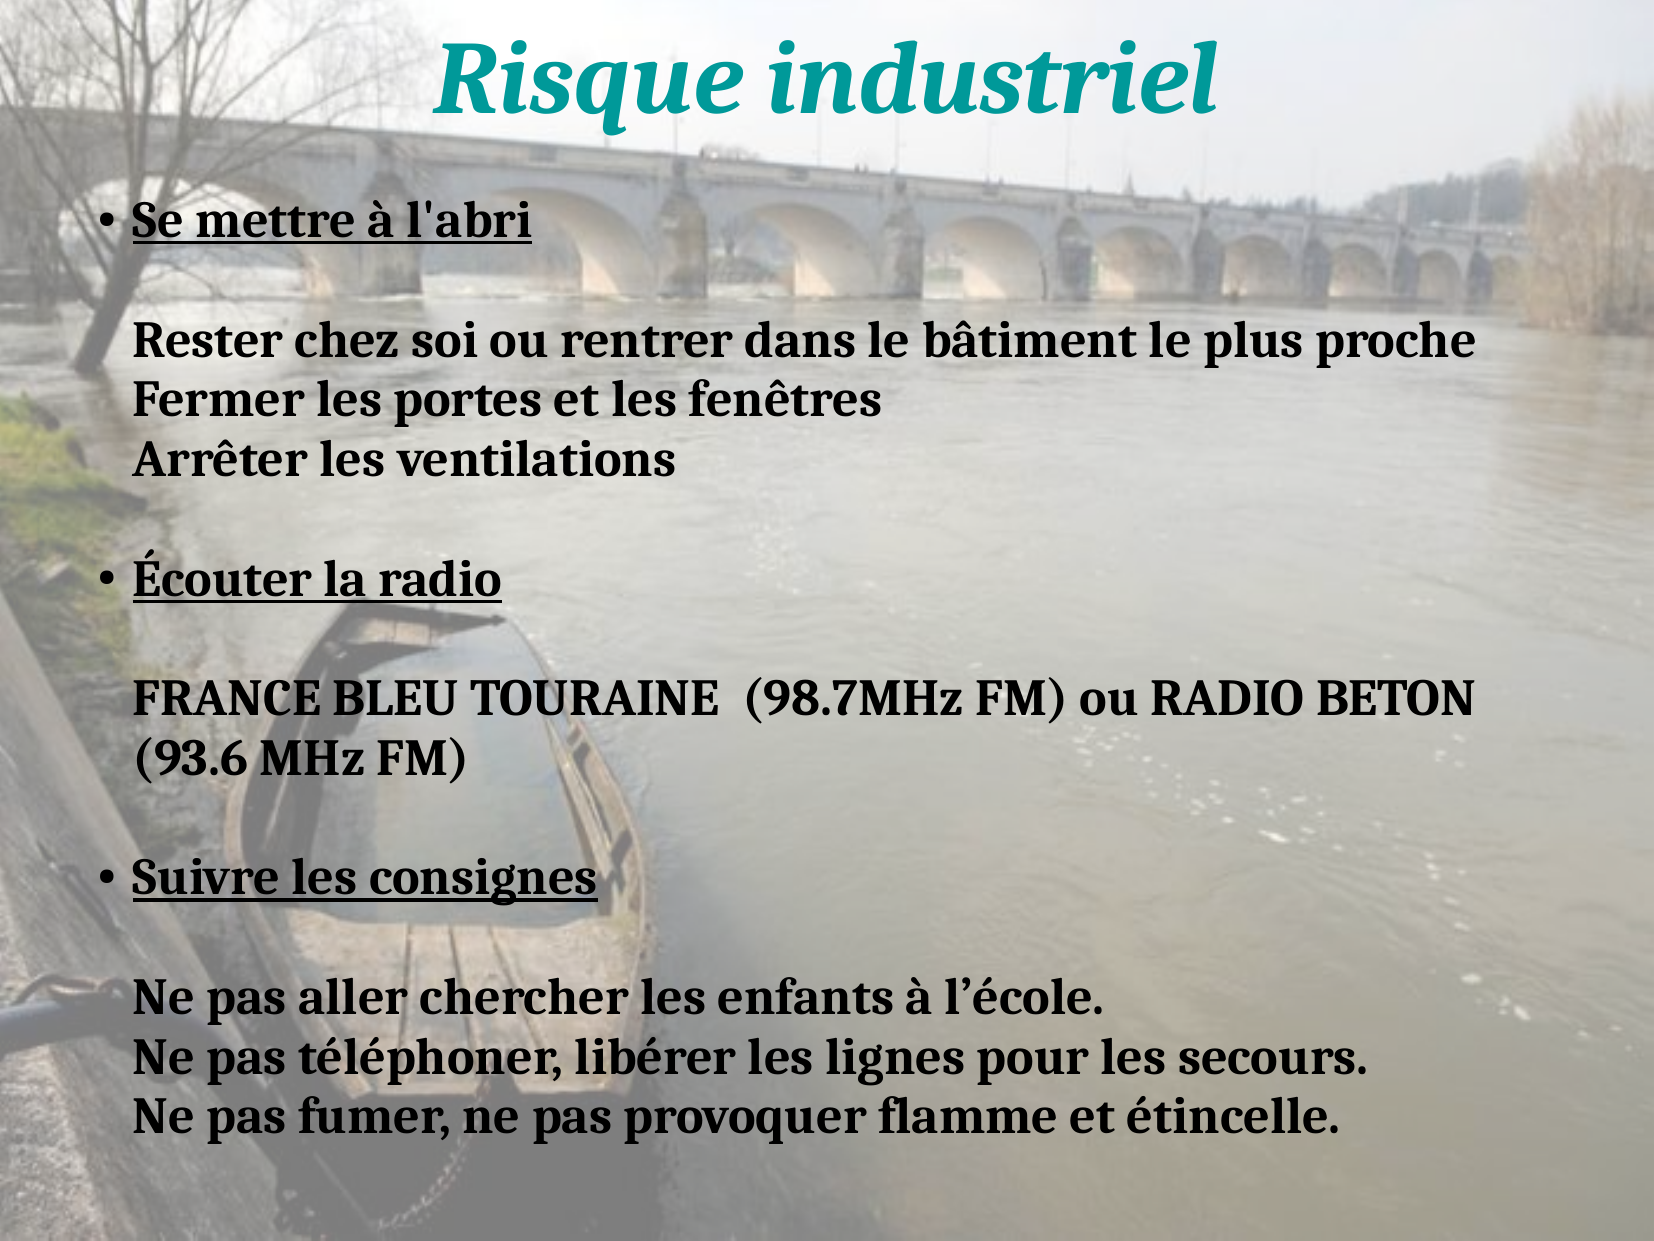

# Risque industriel
Se mettre à l'abri
Rester chez soi ou rentrer dans le bâtiment le plus proche
Fermer les portes et les fenêtres
Arrêter les ventilations
Écouter la radio
FRANCE BLEU TOURAINE (98.7MHz FM) ou RADIO BETON (93.6 MHz FM)
Suivre les consignes
Ne pas aller chercher les enfants à l’école.
Ne pas téléphoner, libérer les lignes pour les secours.
Ne pas fumer, ne pas provoquer flamme et étincelle.